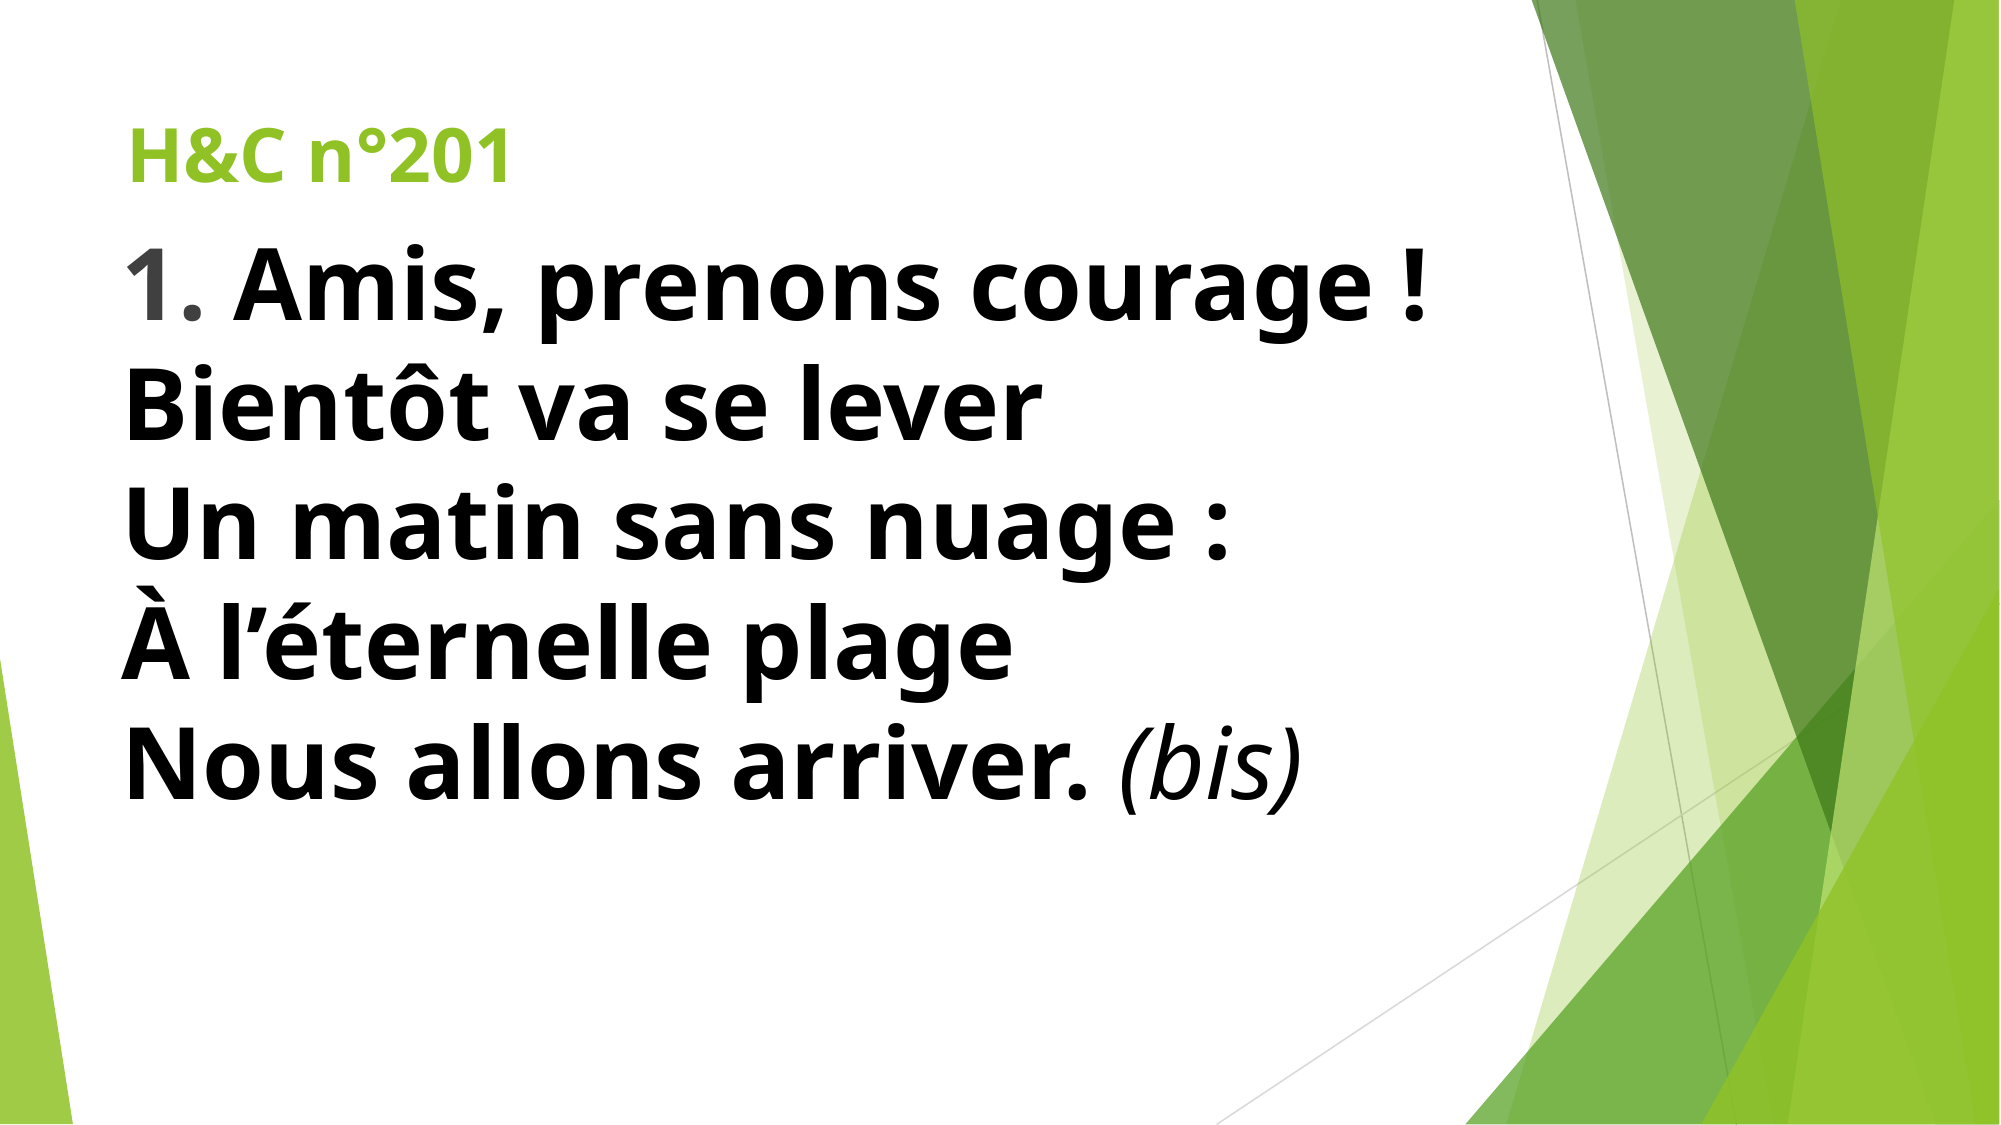

H&C n°201
1. Amis, prenons courage !
Bientôt va se lever
Un matin sans nuage :
À l’éternelle plage
Nous allons arriver. (bis)